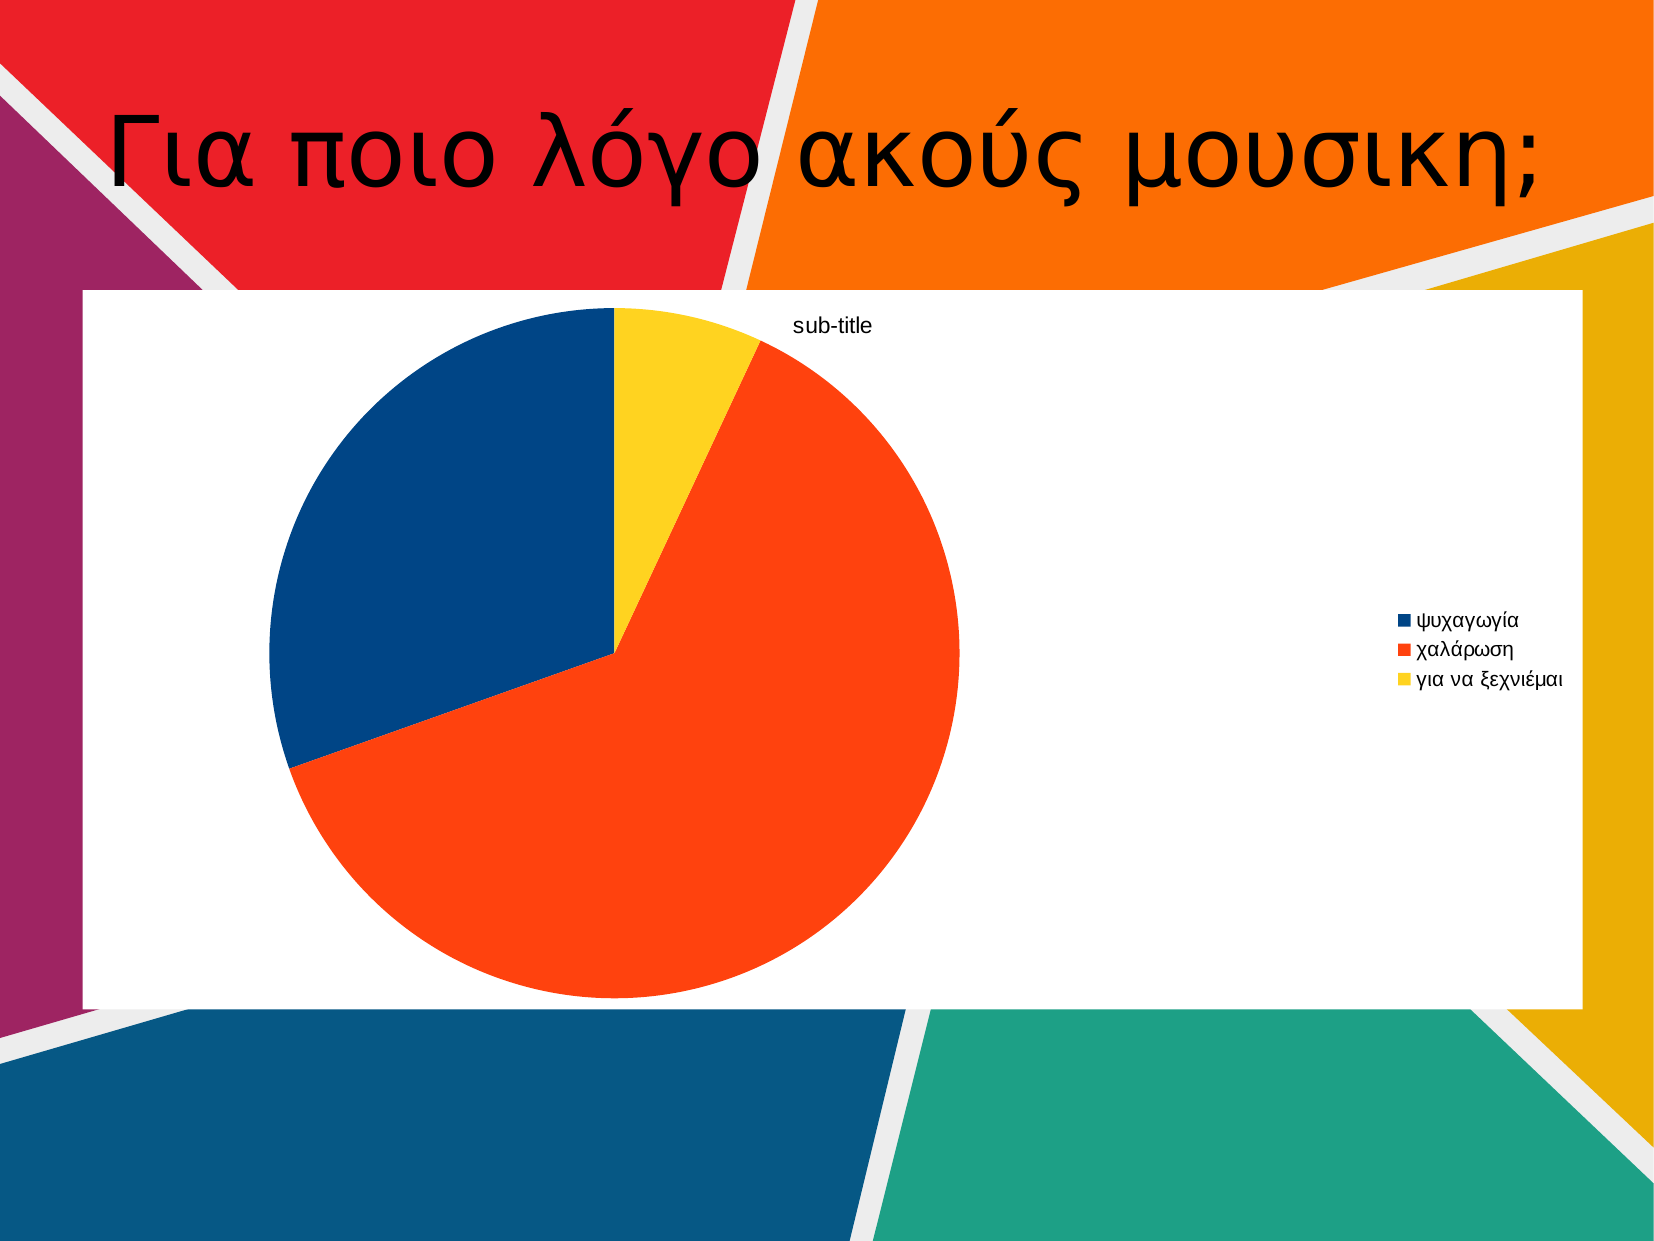

# Για ποιο λόγο ακούς μουσικη;
### Chart: sub-title
| Category | Column E |
|---|---|
| ψυχαγωγία | 35.0 |
| χαλάρωση | 72.0 |
| για να ξεχνιέμαι | 8.0 |